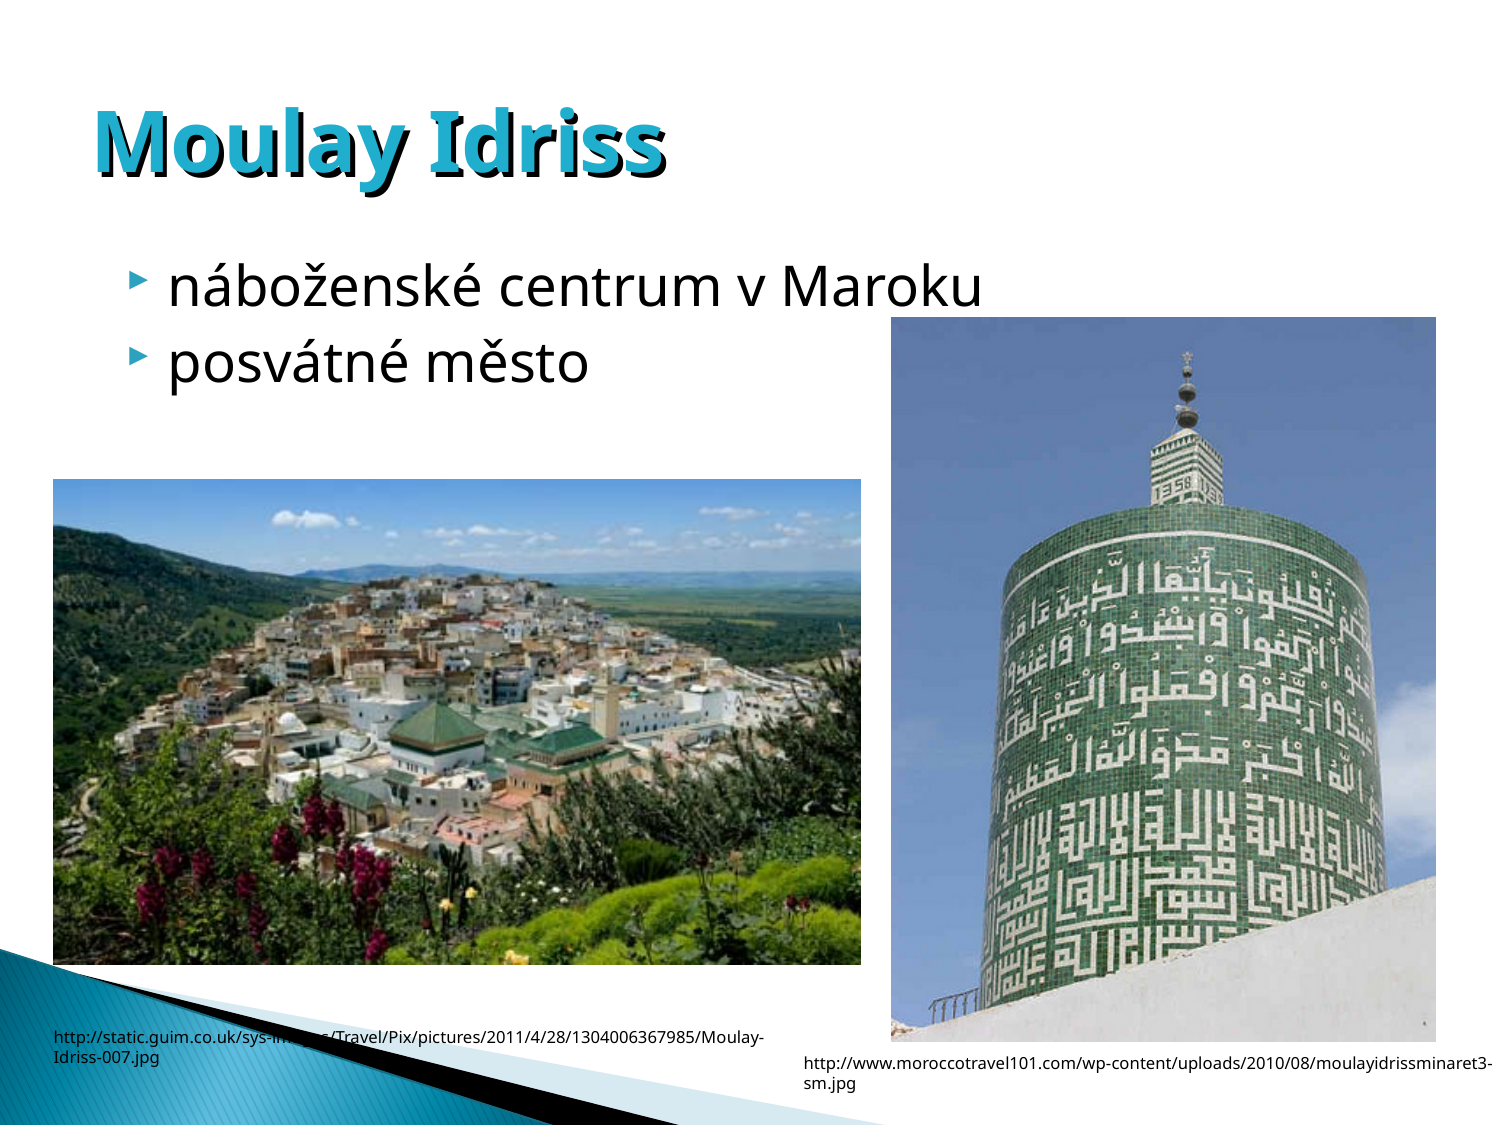

Moulay Idriss
# náboženské centrum v Maroku
posvátné město
http://static.guim.co.uk/sys-images/Travel/Pix/pictures/2011/4/28/1304006367985/Moulay-Idriss-007.jpg
http://www.moroccotravel101.com/wp-content/uploads/2010/08/moulayidrissminaret3-sm.jpg